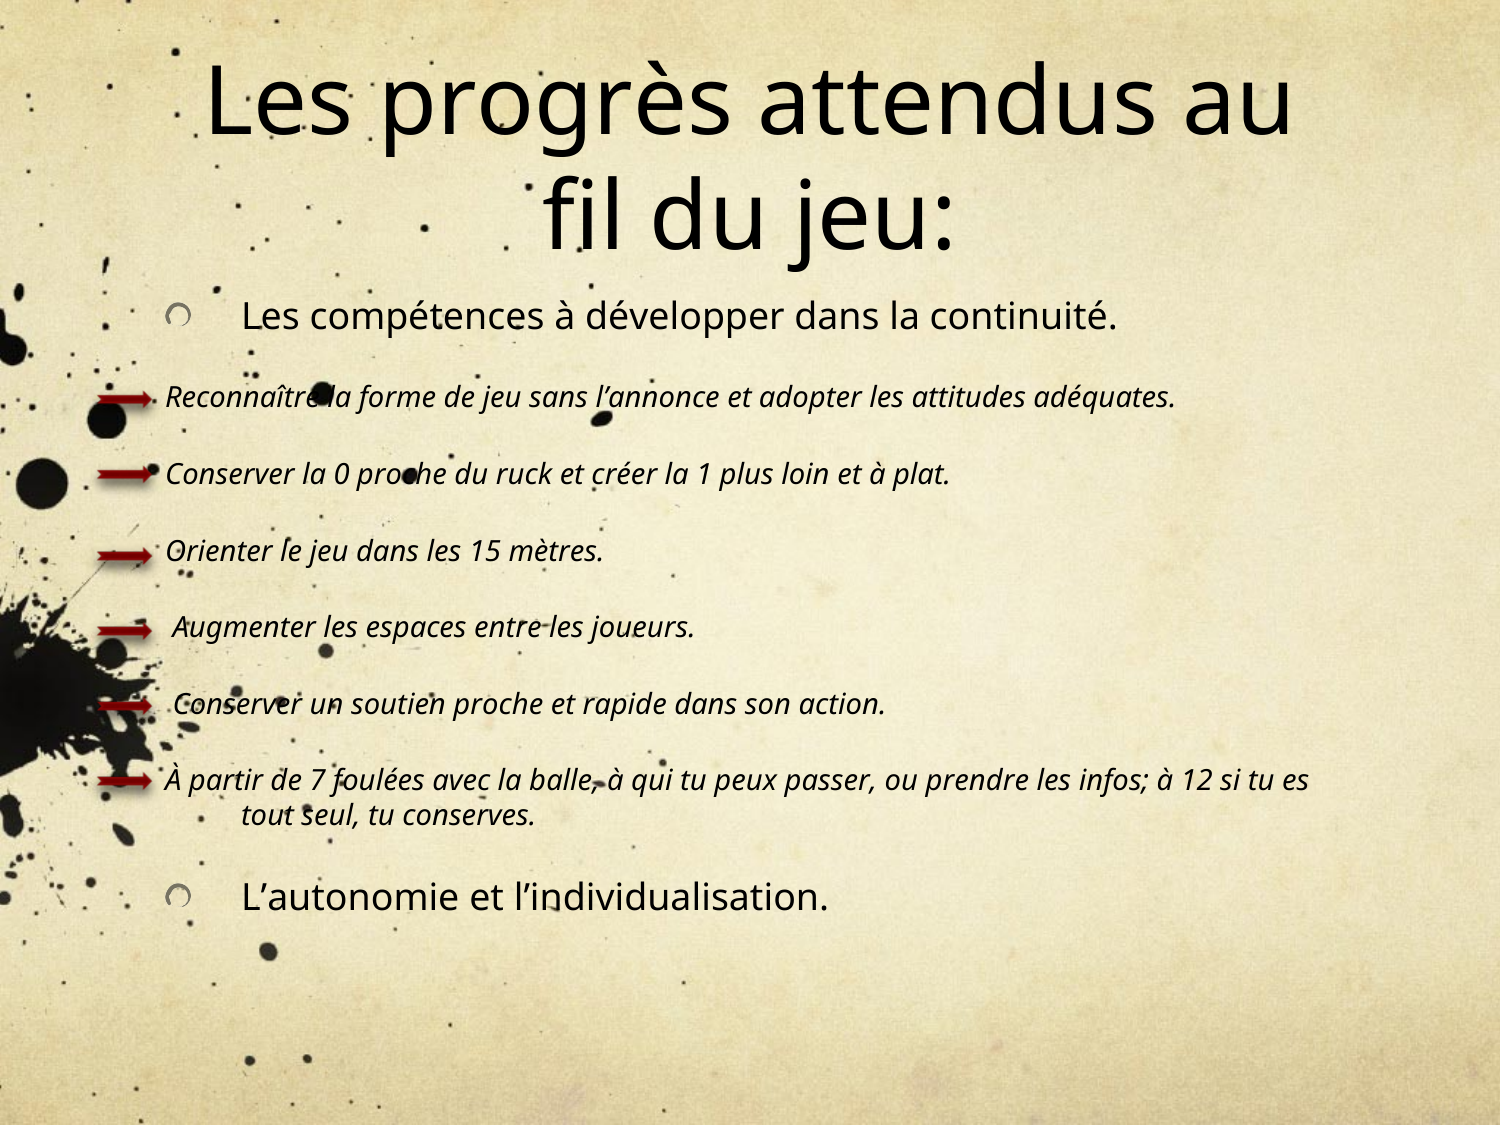

# Les progrès attendus au fil du jeu:
Les compétences à développer dans la continuité.
Reconnaître la forme de jeu sans l’annonce et adopter les attitudes adéquates.
Conserver la 0 proche du ruck et créer la 1 plus loin et à plat.
Orienter le jeu dans les 15 mètres.
 Augmenter les espaces entre les joueurs.
 Conserver un soutien proche et rapide dans son action.
À partir de 7 foulées avec la balle, à qui tu peux passer, ou prendre les infos; à 12 si tu es tout seul, tu conserves.
L’autonomie et l’individualisation.